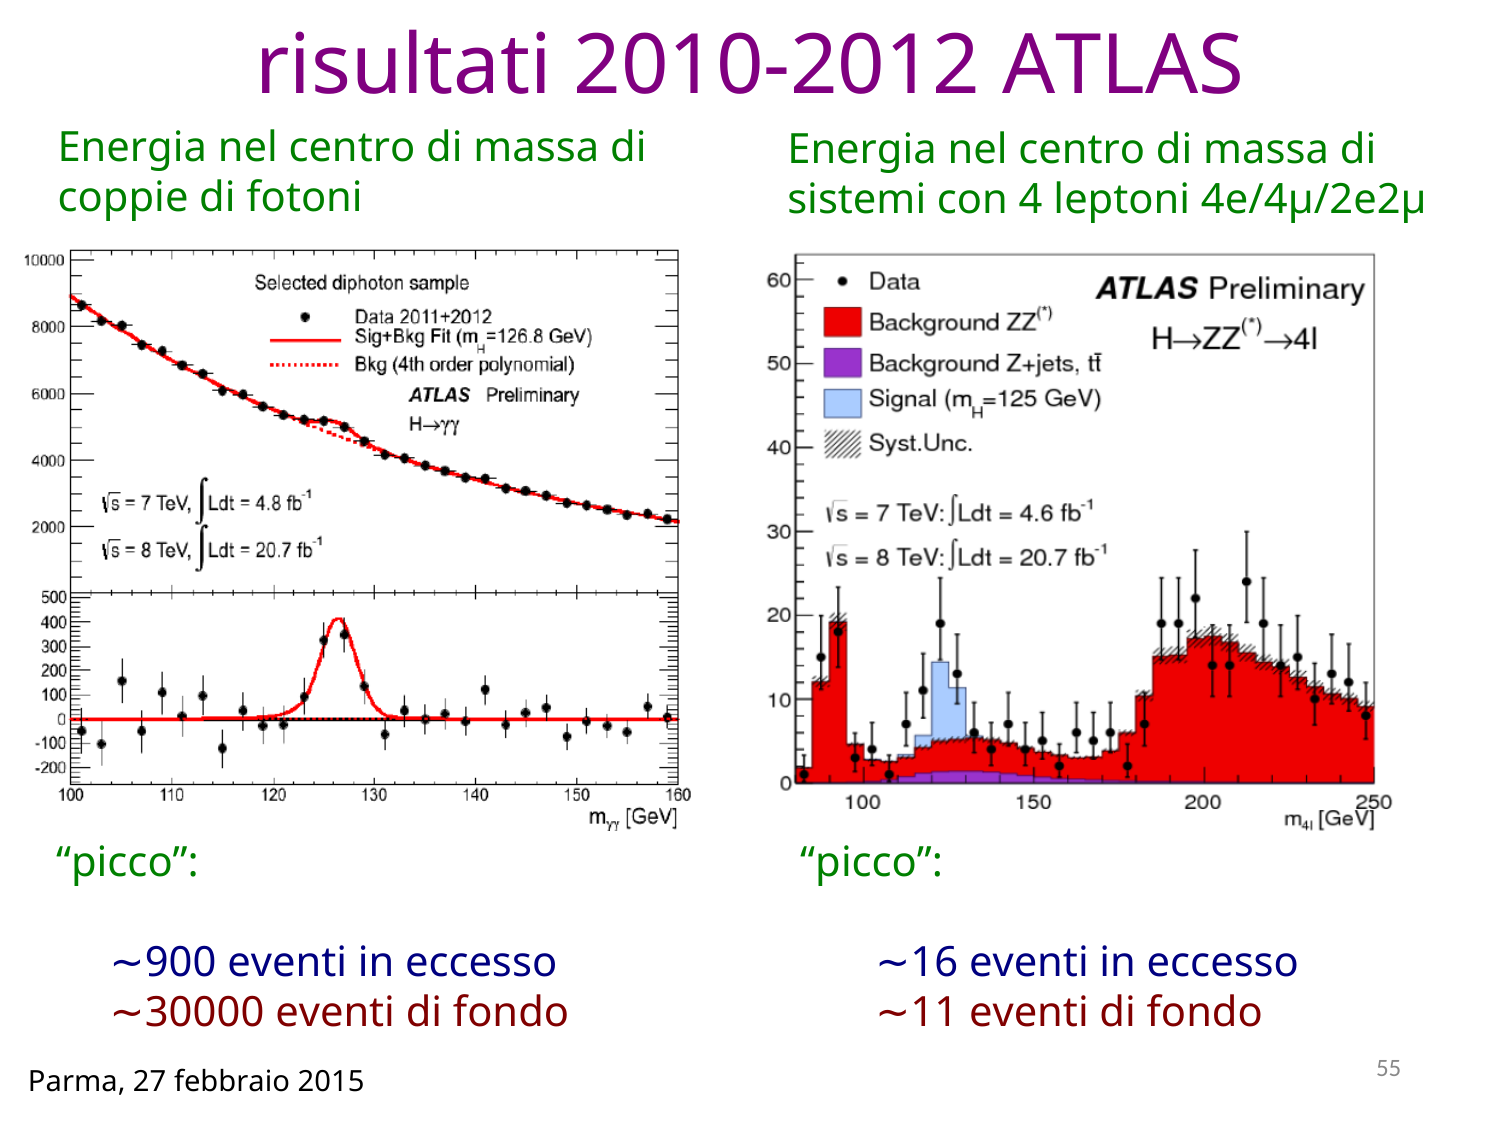

risultati 2010-2012 ATLAS
Energia nel centro di massa di coppie di fotoni
Energia nel centro di massa di sistemi con 4 leptoni 4e/4μ/2e2μ
“picco”:
 ∼900 eventi in eccesso
 ∼30000 eventi di fondo
“picco”:
 ∼16 eventi in eccesso
 ∼11 eventi di fondo
55